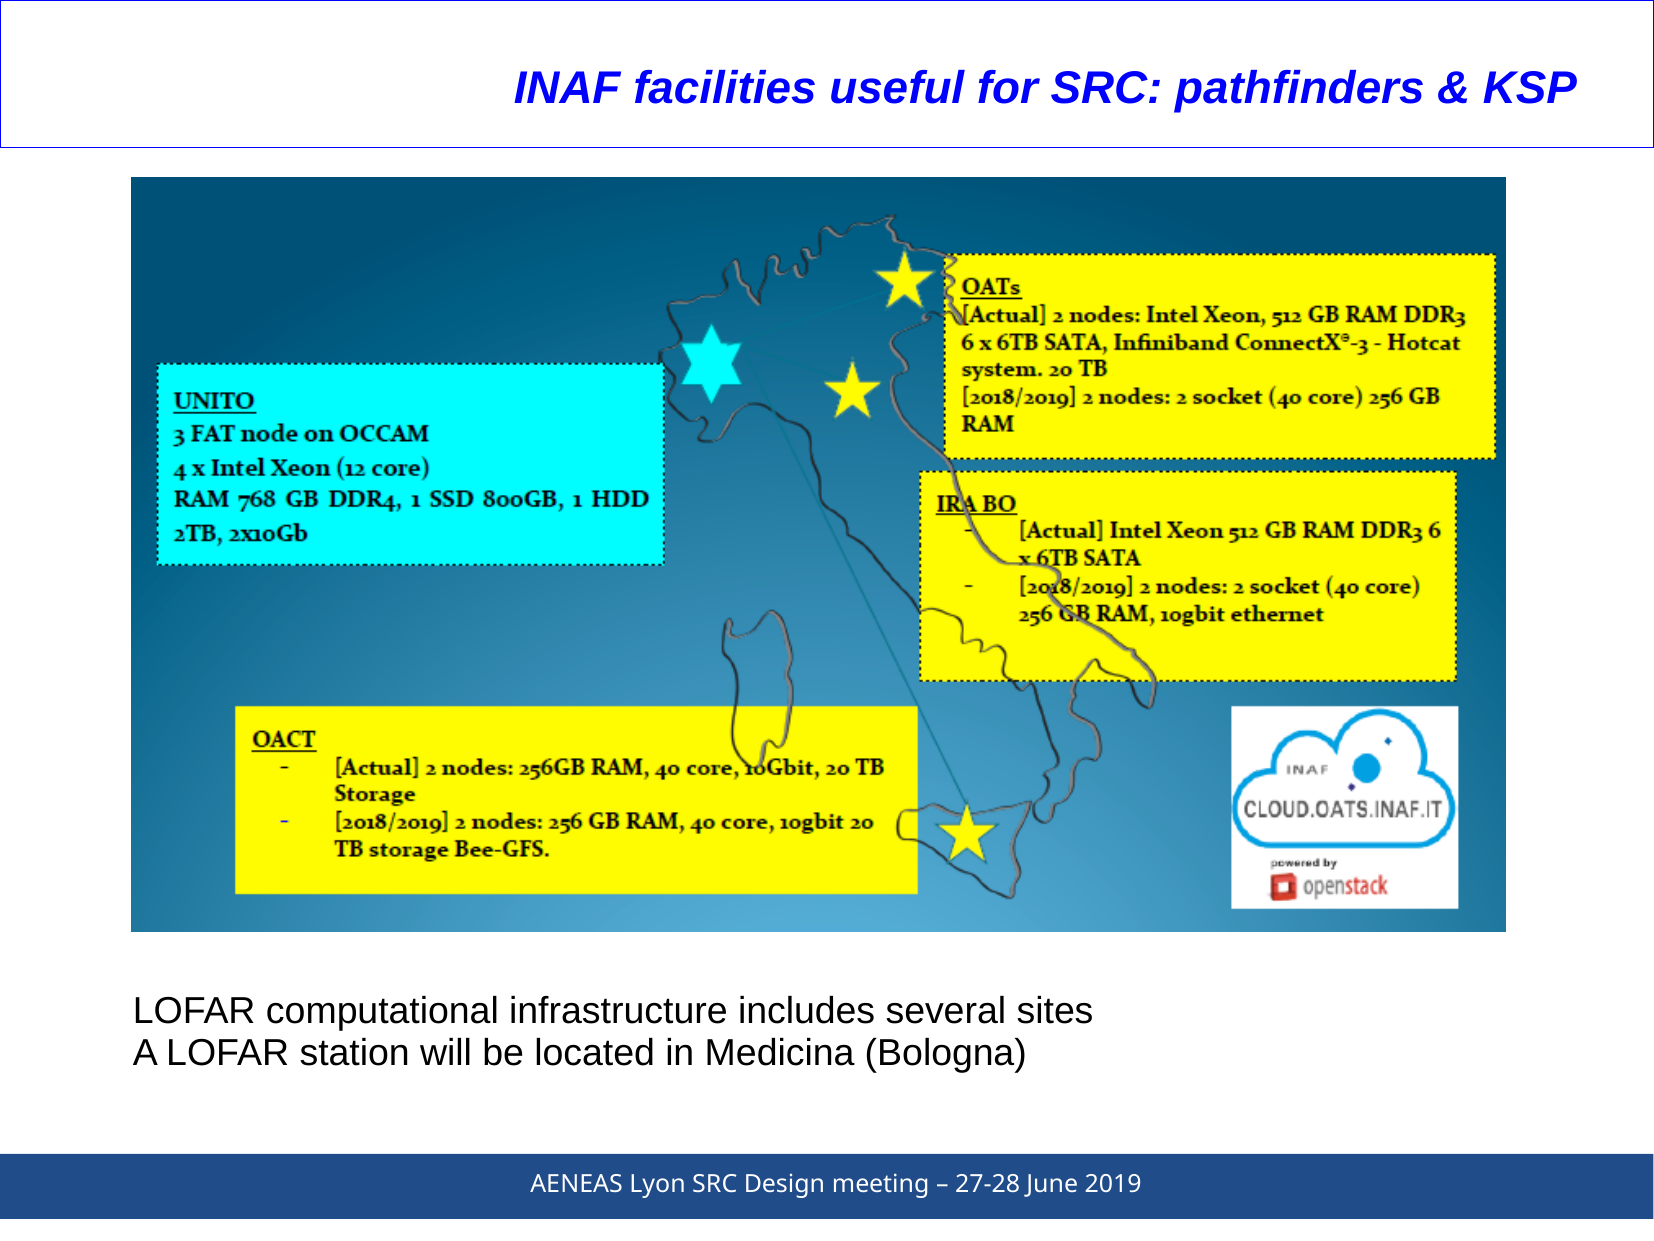

INAF facilities useful for SRC: pathfinders & KSP
#
LOFAR computational infrastructure includes several sites
A LOFAR station will be located in Medicina (Bologna)
AENEAS Lyon SRC Design meeting – 27-28 June 2019